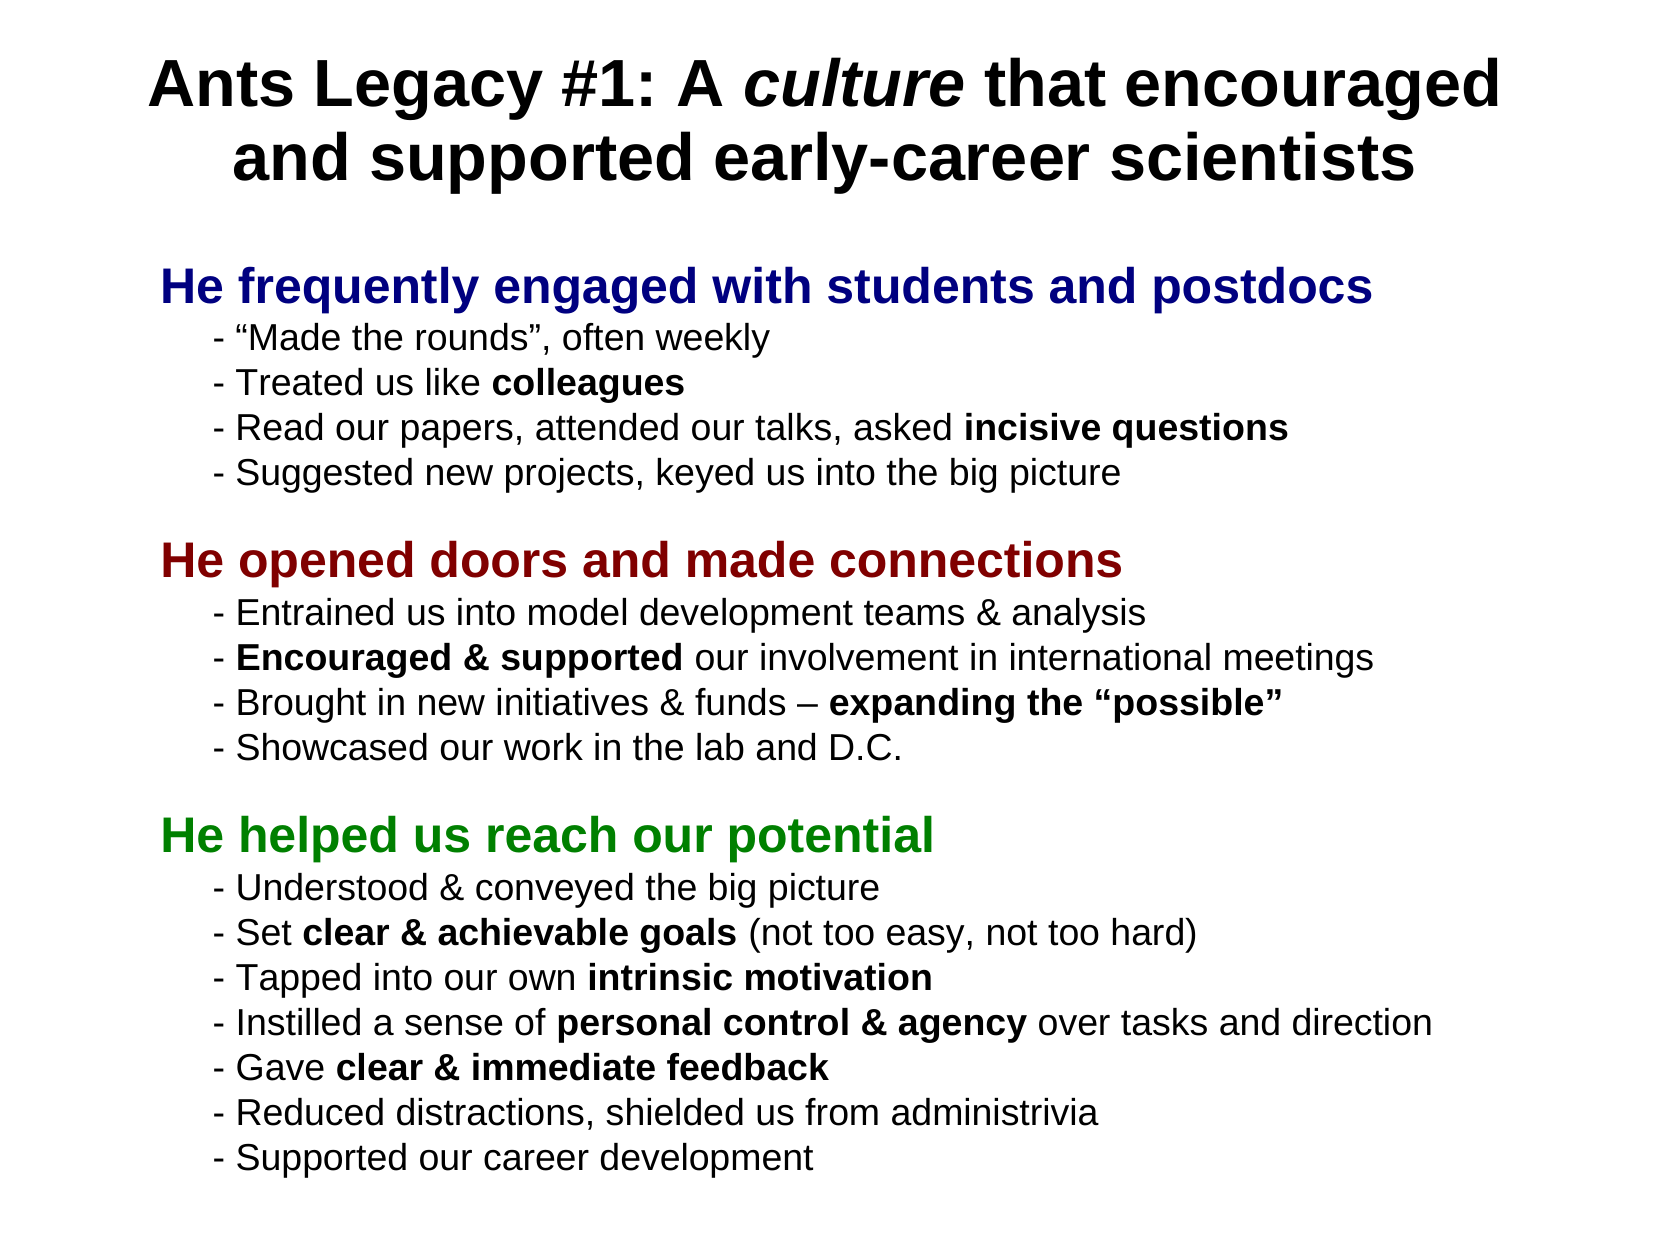

Ants Legacy #1: A culture that encouraged
and supported early-career scientists
He frequently engaged with students and postdocs
 - “Made the rounds”, often weekly
 - Treated us like colleagues
 - Read our papers, attended our talks, asked incisive questions
 - Suggested new projects, keyed us into the big picture
He opened doors and made connections
 - Entrained us into model development teams & analysis
 - Encouraged & supported our involvement in international meetings
 - Brought in new initiatives & funds – expanding the “possible”
 - Showcased our work in the lab and D.C.
He helped us reach our potential
 - Understood & conveyed the big picture
 - Set clear & achievable goals (not too easy, not too hard)
 - Tapped into our own intrinsic motivation
 - Instilled a sense of personal control & agency over tasks and direction
 - Gave clear & immediate feedback
 - Reduced distractions, shielded us from administrivia
 - Supported our career development